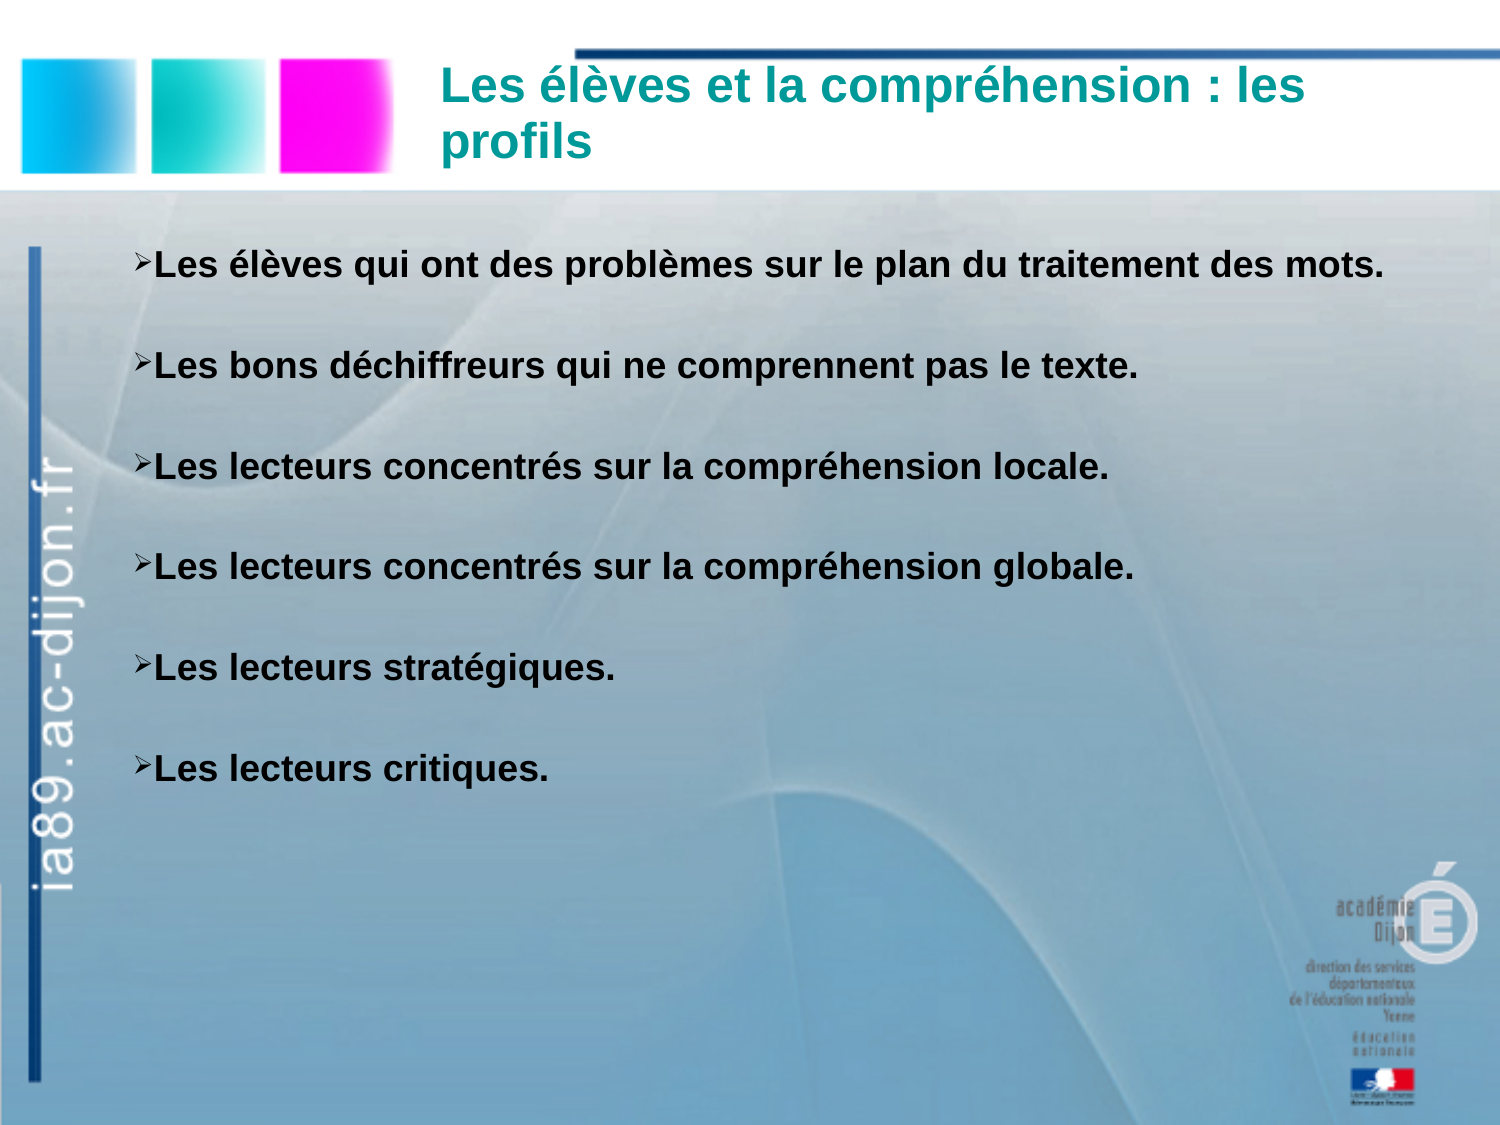

# Les élèves et la compréhension : les profils
Les élèves qui ont des problèmes sur le plan du traitement des mots.
Les bons déchiffreurs qui ne comprennent pas le texte.
Les lecteurs concentrés sur la compréhension locale.
Les lecteurs concentrés sur la compréhension globale.
Les lecteurs stratégiques.
Les lecteurs critiques.